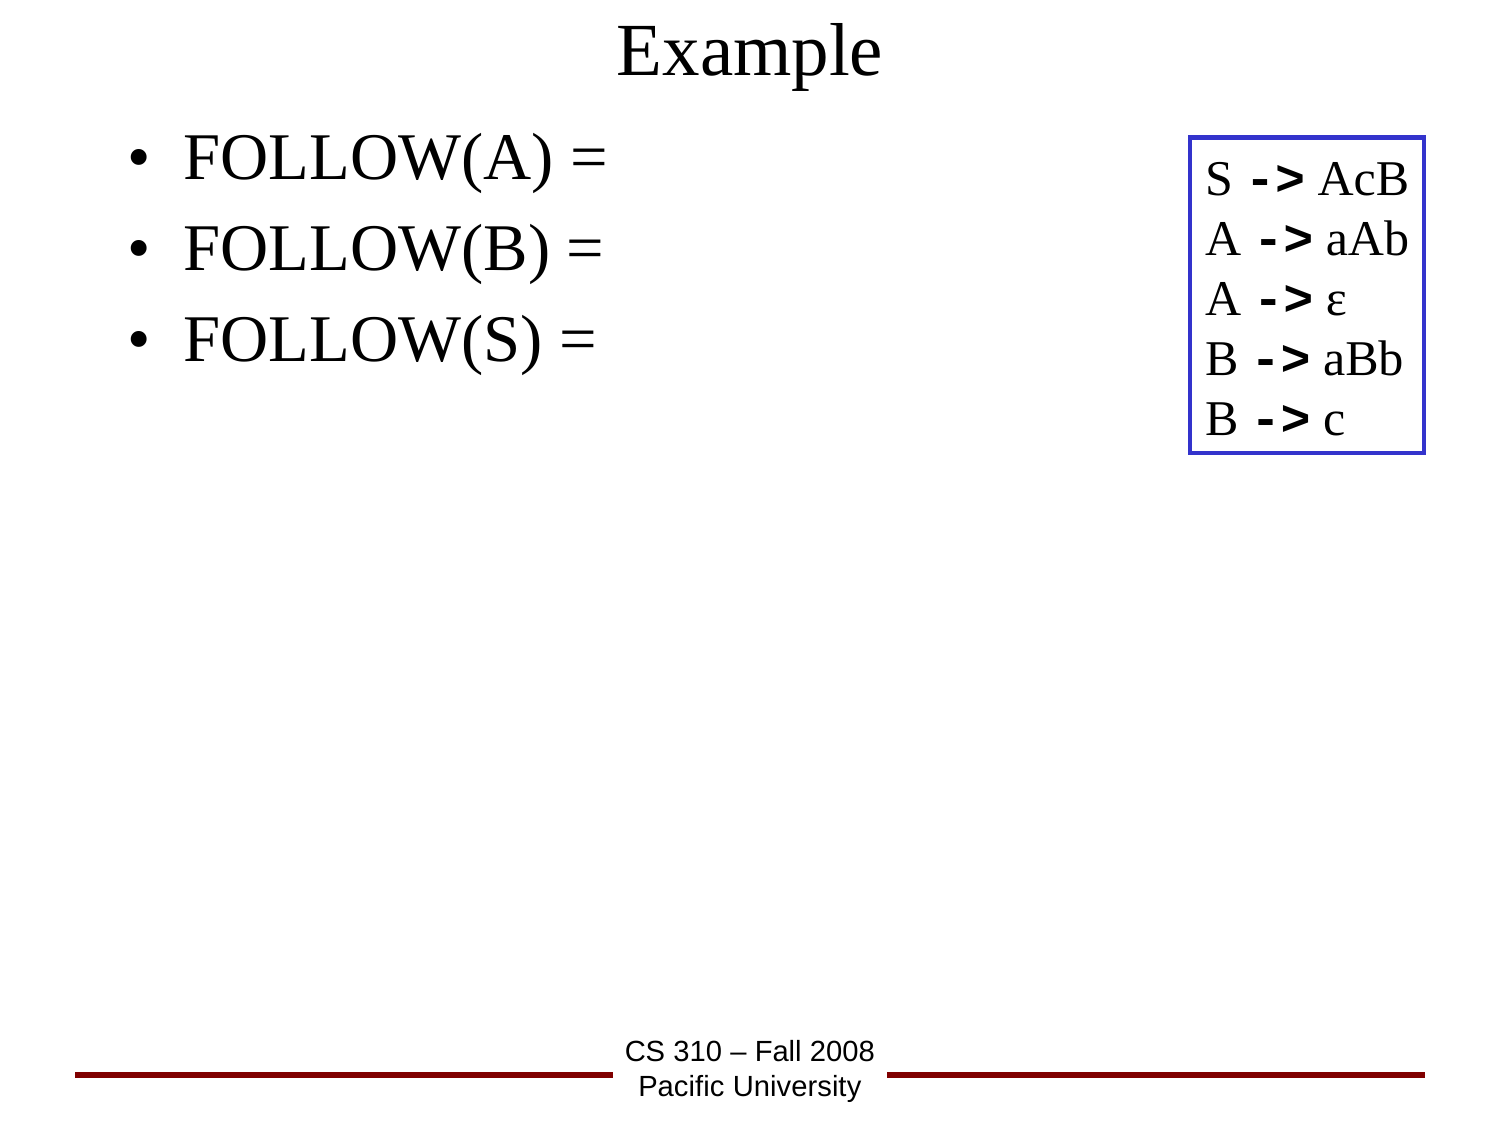

# Example
FOLLOW(A) =
FOLLOW(B) =
FOLLOW(S) =
S -> AcB
A -> aAb
A -> ε
B -> aBb
B -> c